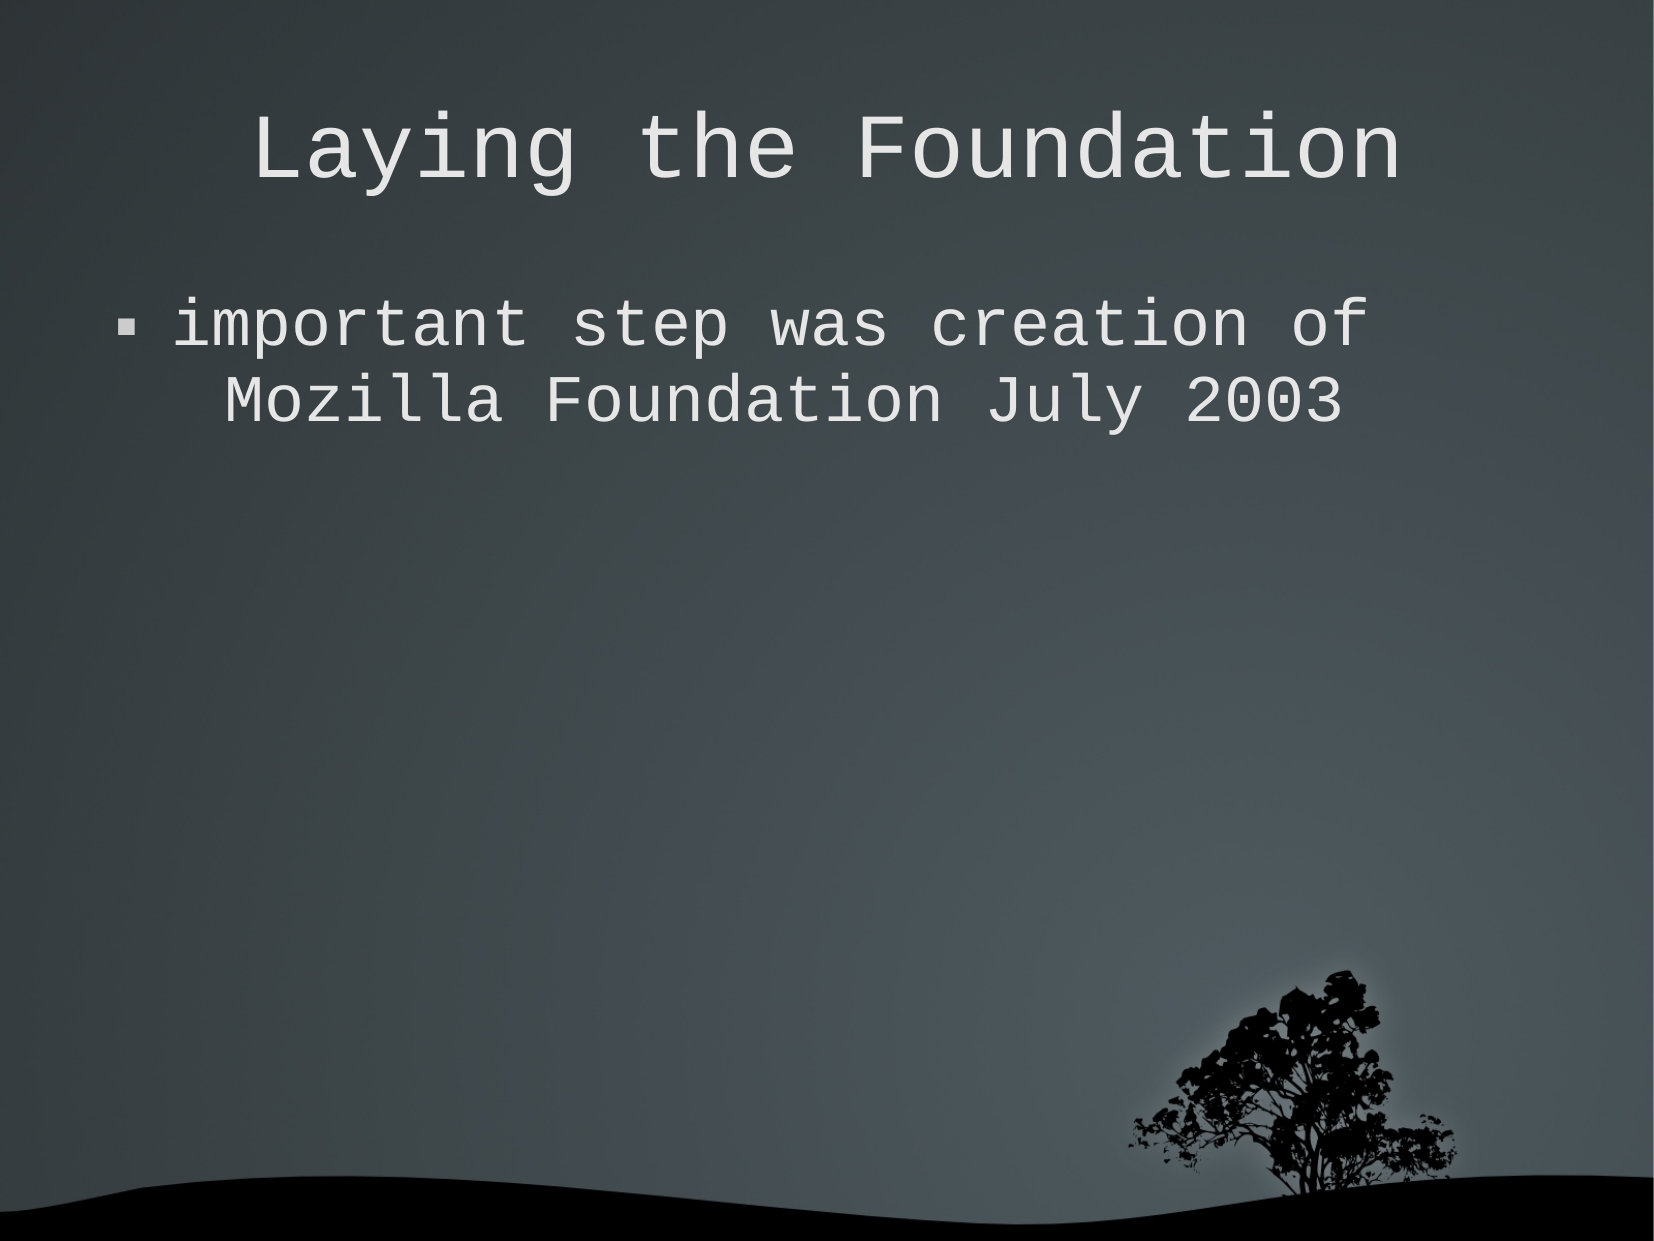

# Laying the Foundation
important step was creation of Mozilla Foundation July 2003